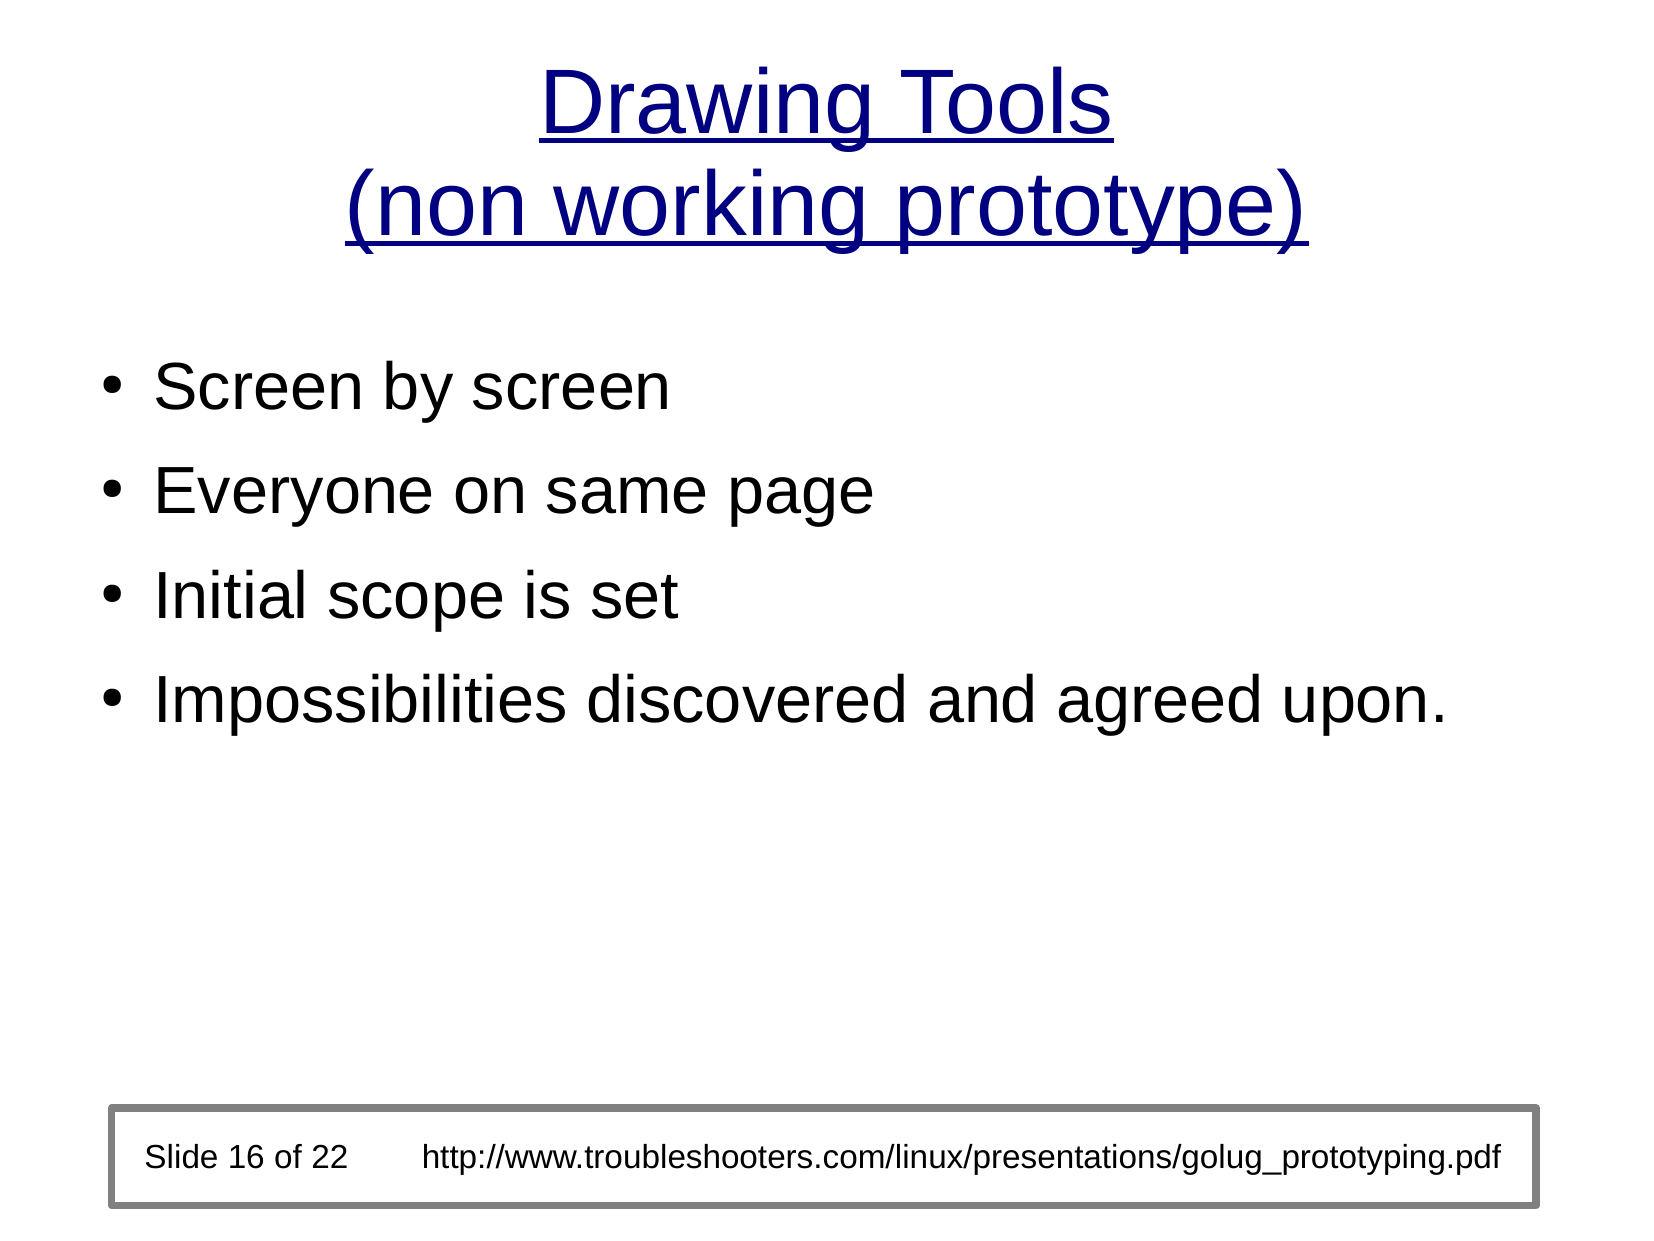

# Drawing Tools (non working prototype)
Screen by screen
Everyone on same page
Initial scope is set
Impossibilities discovered and agreed upon.
Slide of 22 http://www.troubleshooters.com/linux/presentations/golug_prototyping.pdf